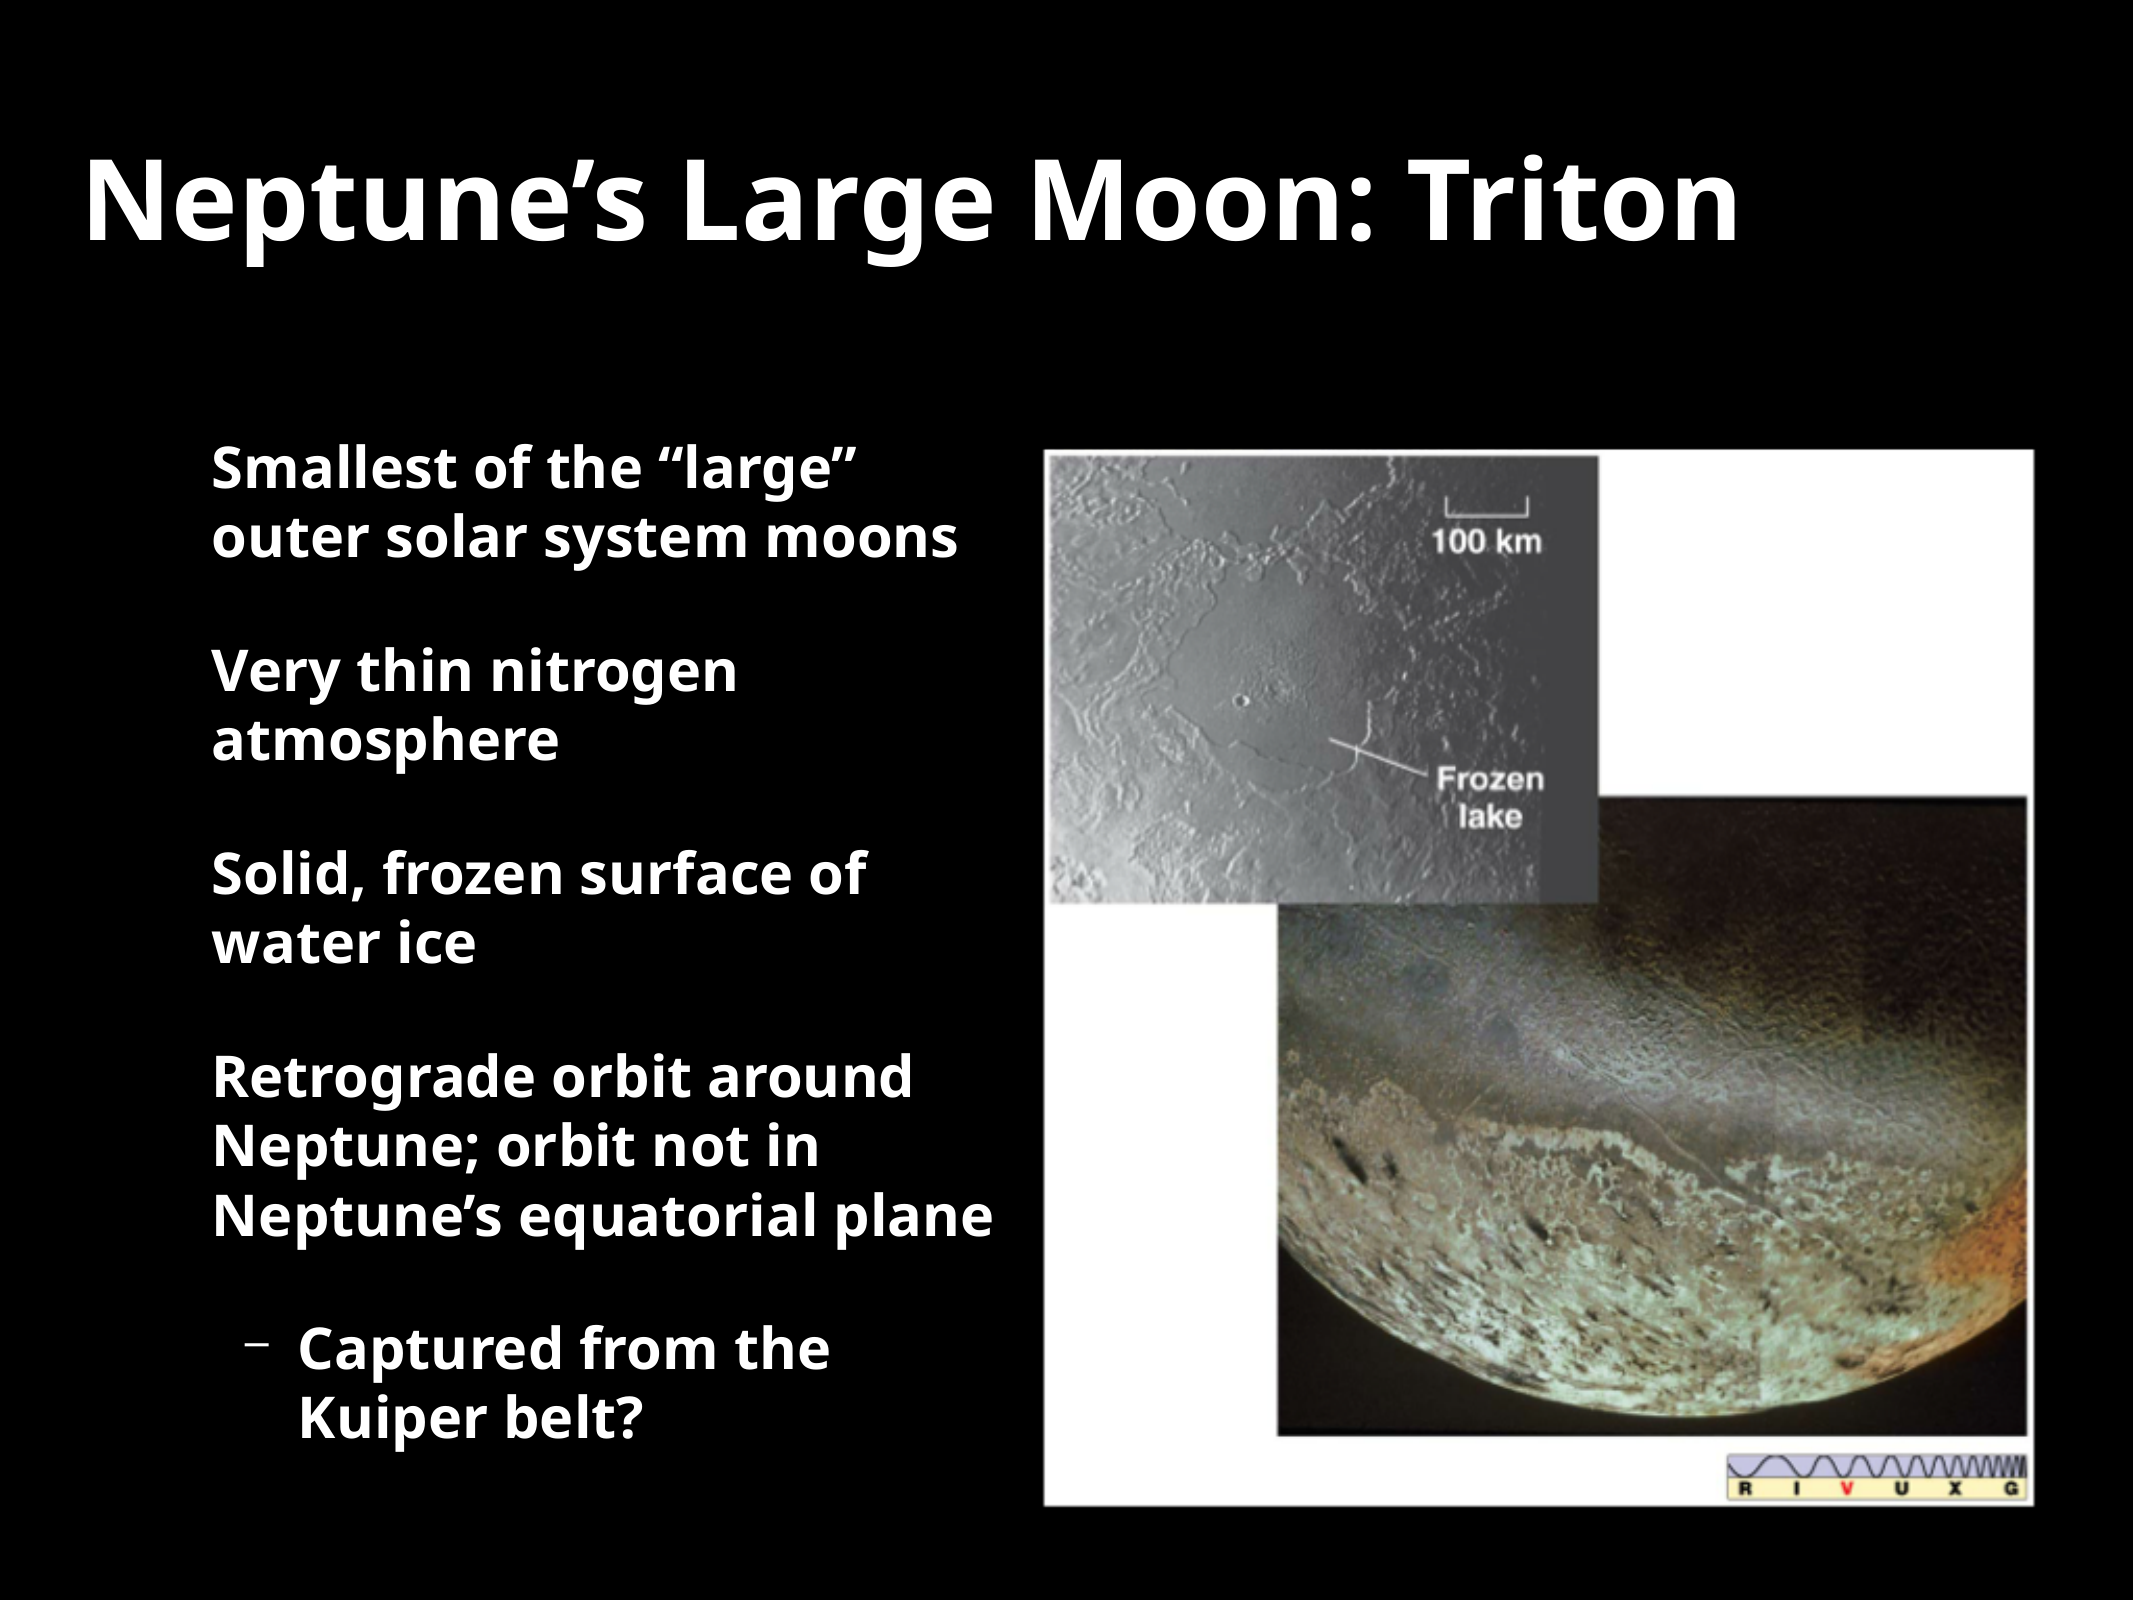

# Neptune’s Large Moon: Triton
Smallest of the “large” outer solar system moons
Very thin nitrogen atmosphere
Solid, frozen surface of water ice
Retrograde orbit around Neptune; orbit not in Neptune’s equatorial plane
Captured from the Kuiper belt?